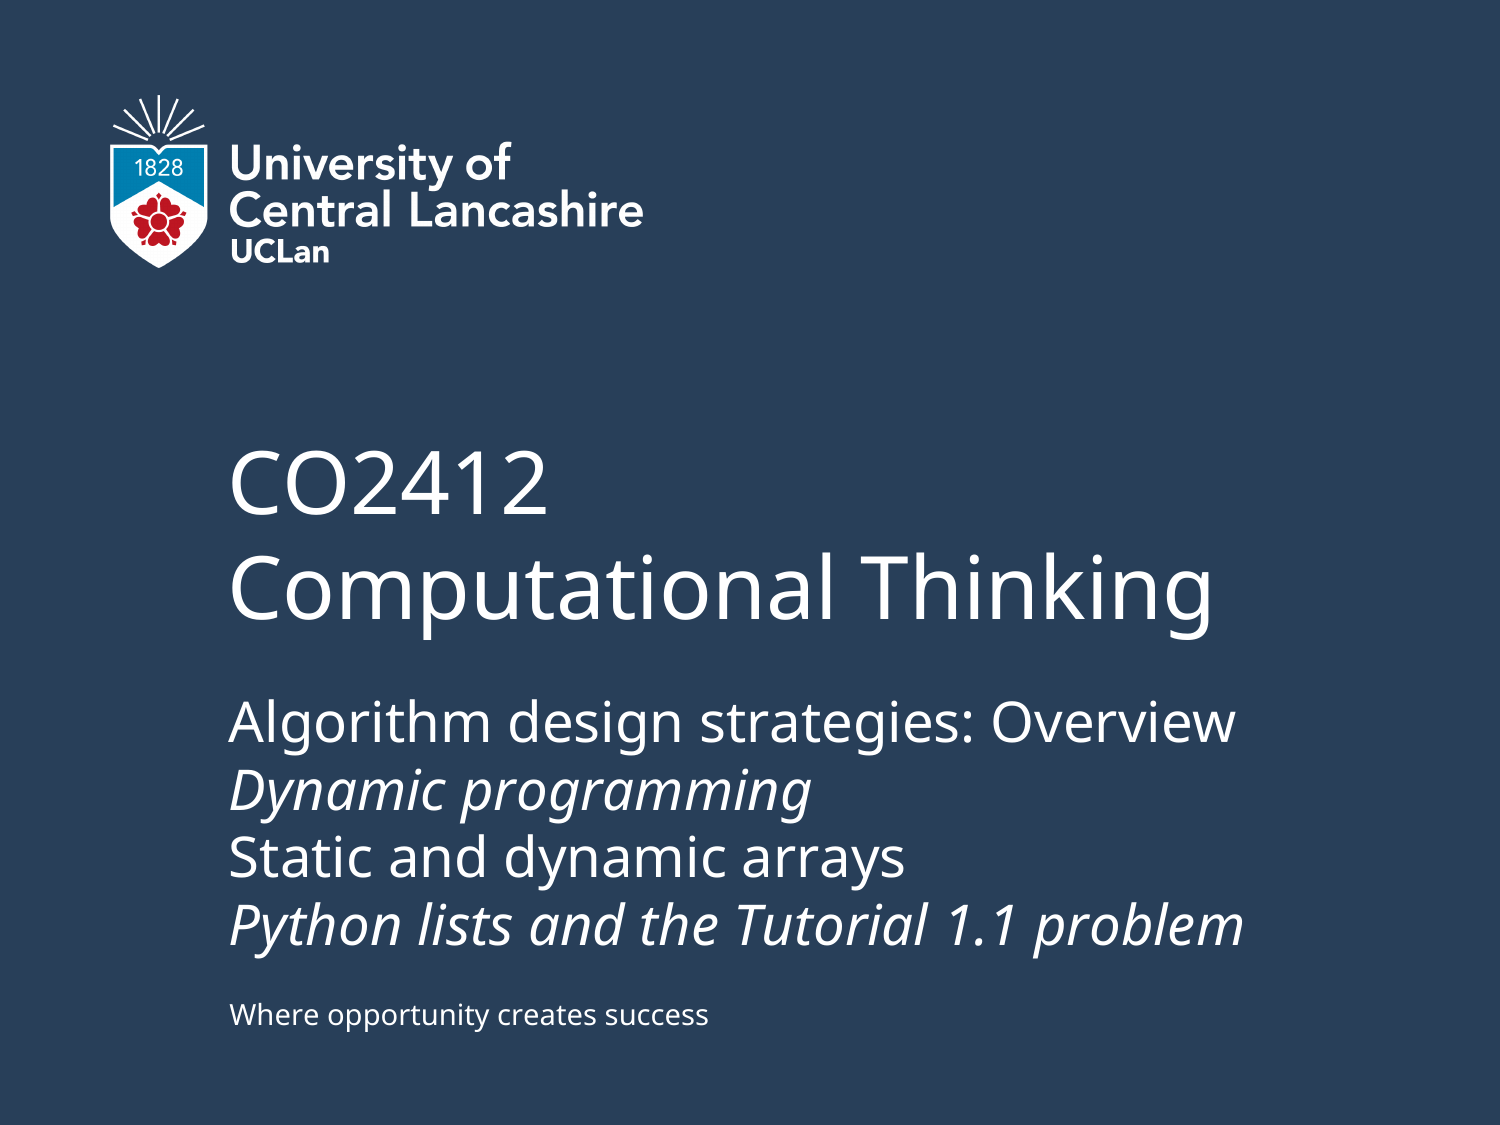

CO2412
Computational Thinking
Algorithm design strategies: Overview
Dynamic programming
Static and dynamic arrays
Python lists and the Tutorial 1.1 problem